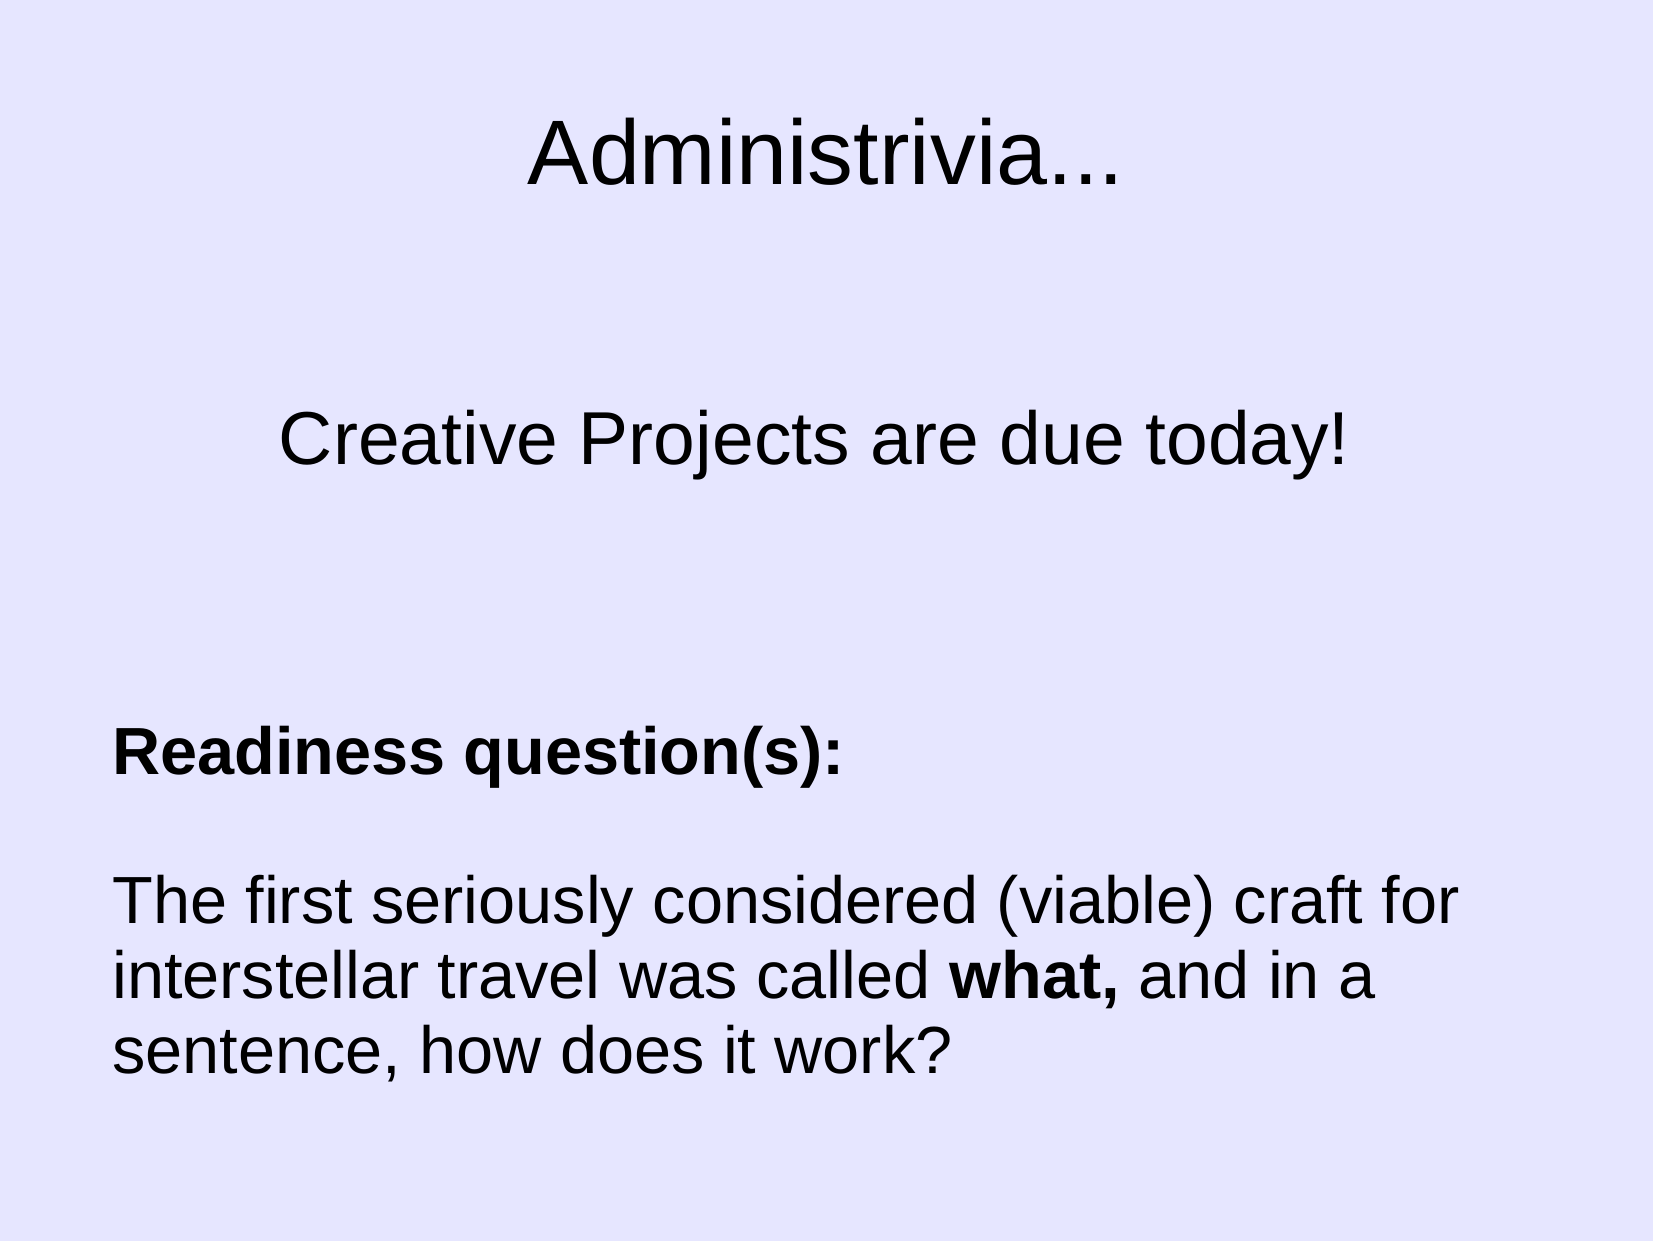

# Administrivia...
Creative Projects are due today!
Readiness question(s):
The first seriously considered (viable) craft for interstellar travel was called what, and in a sentence, how does it work?